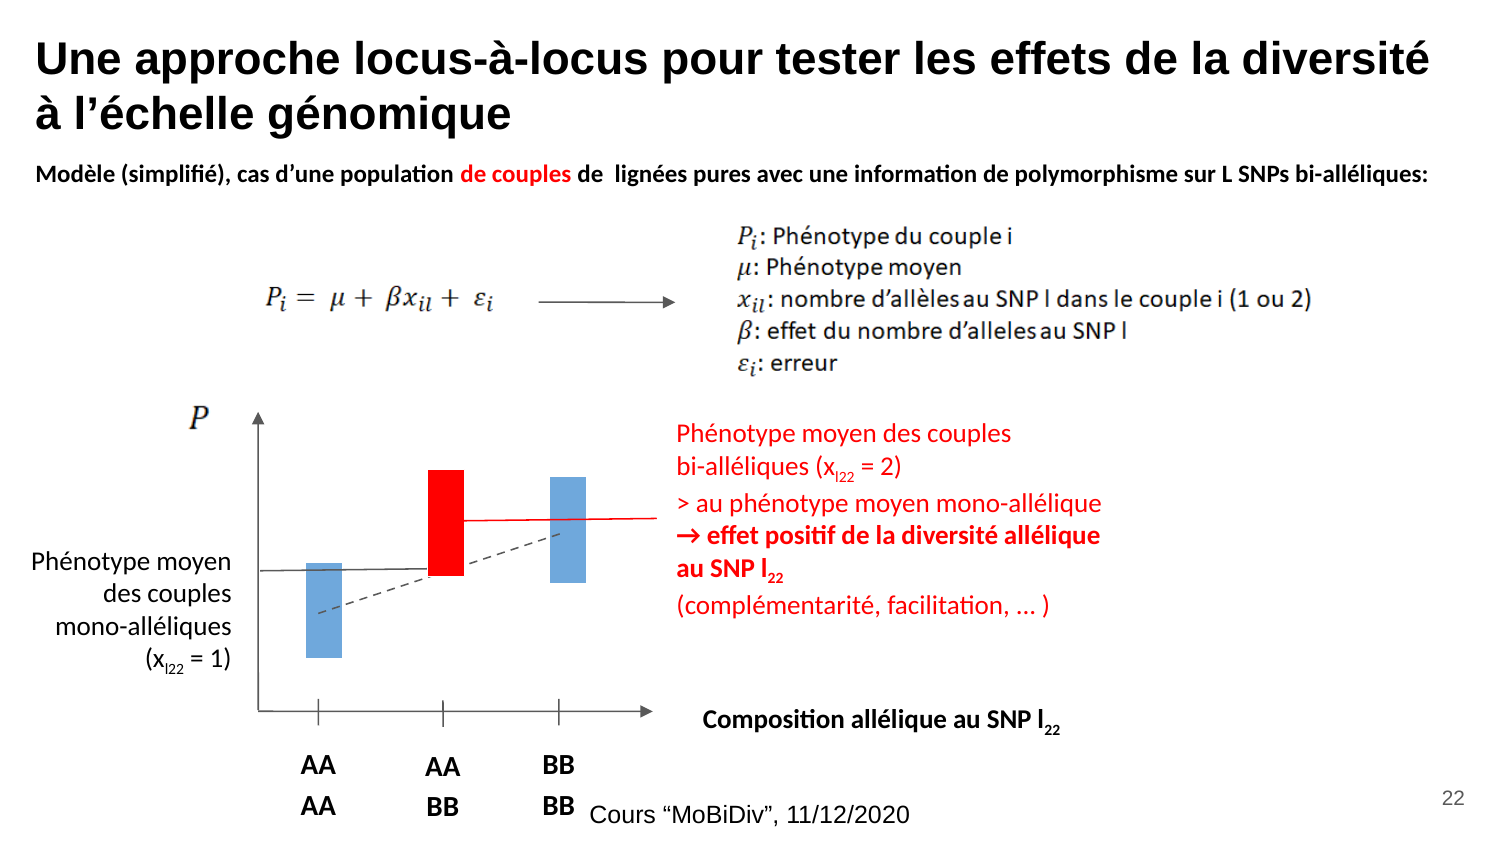

Une approche locus-à-locus pour tester les effets de la diversité à l’échelle génomique
# Modèle (simplifié), cas d’une population de couples de lignées pures avec une information de polymorphisme sur L SNPs bi-alléliques:
Phénotype moyen des couples
bi-alléliques (xl22 = 2)
> au phénotype moyen mono-allélique
→ effet positif de la diversité allélique au SNP l22
(complémentarité, facilitation, ... )
Phénotype moyen des couples
mono-alléliques (xl22 = 1)
Composition allélique au SNP l22
AA
AA
BB
BB
AA
BB